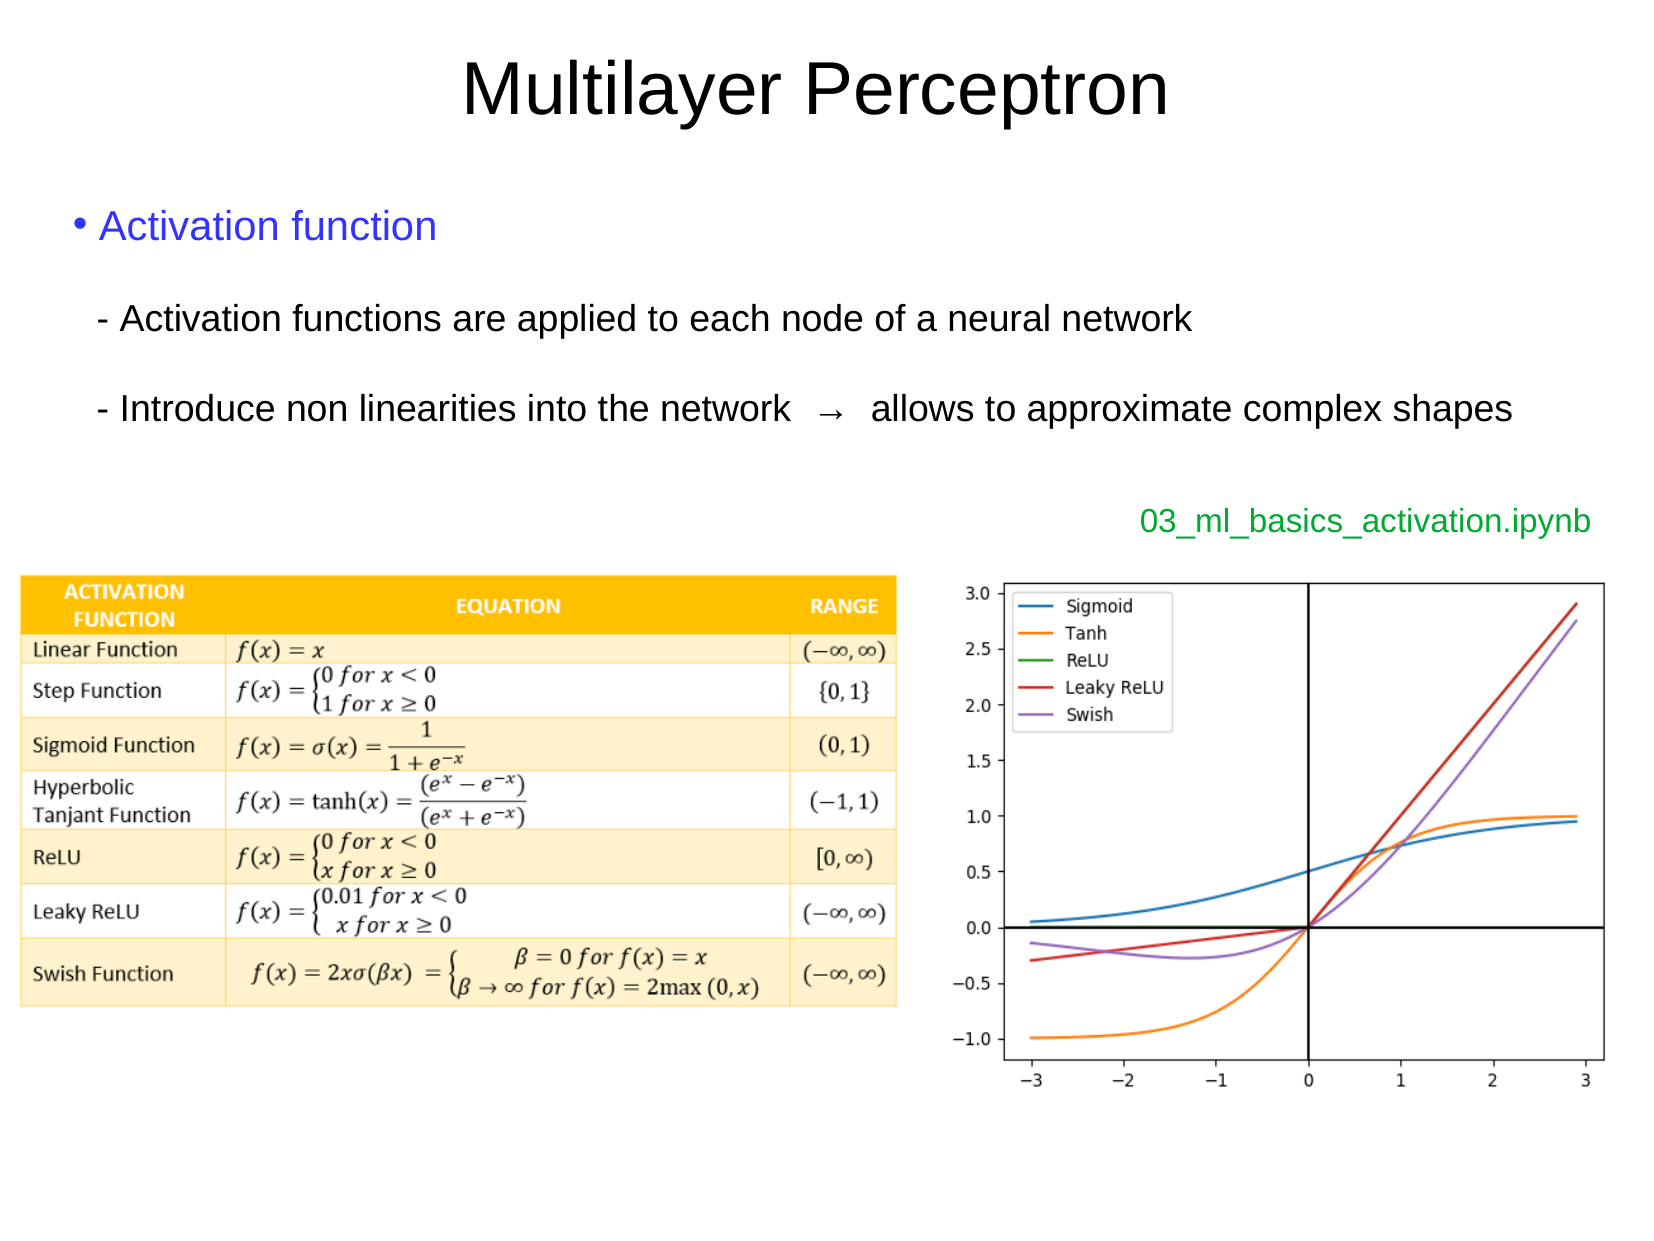

# Multilayer Perceptron
 Activation function
 - Activation functions are applied to each node of a neural network
 - Introduce non linearities into the network → allows to approximate complex shapes
03_ml_basics_activation.ipynb